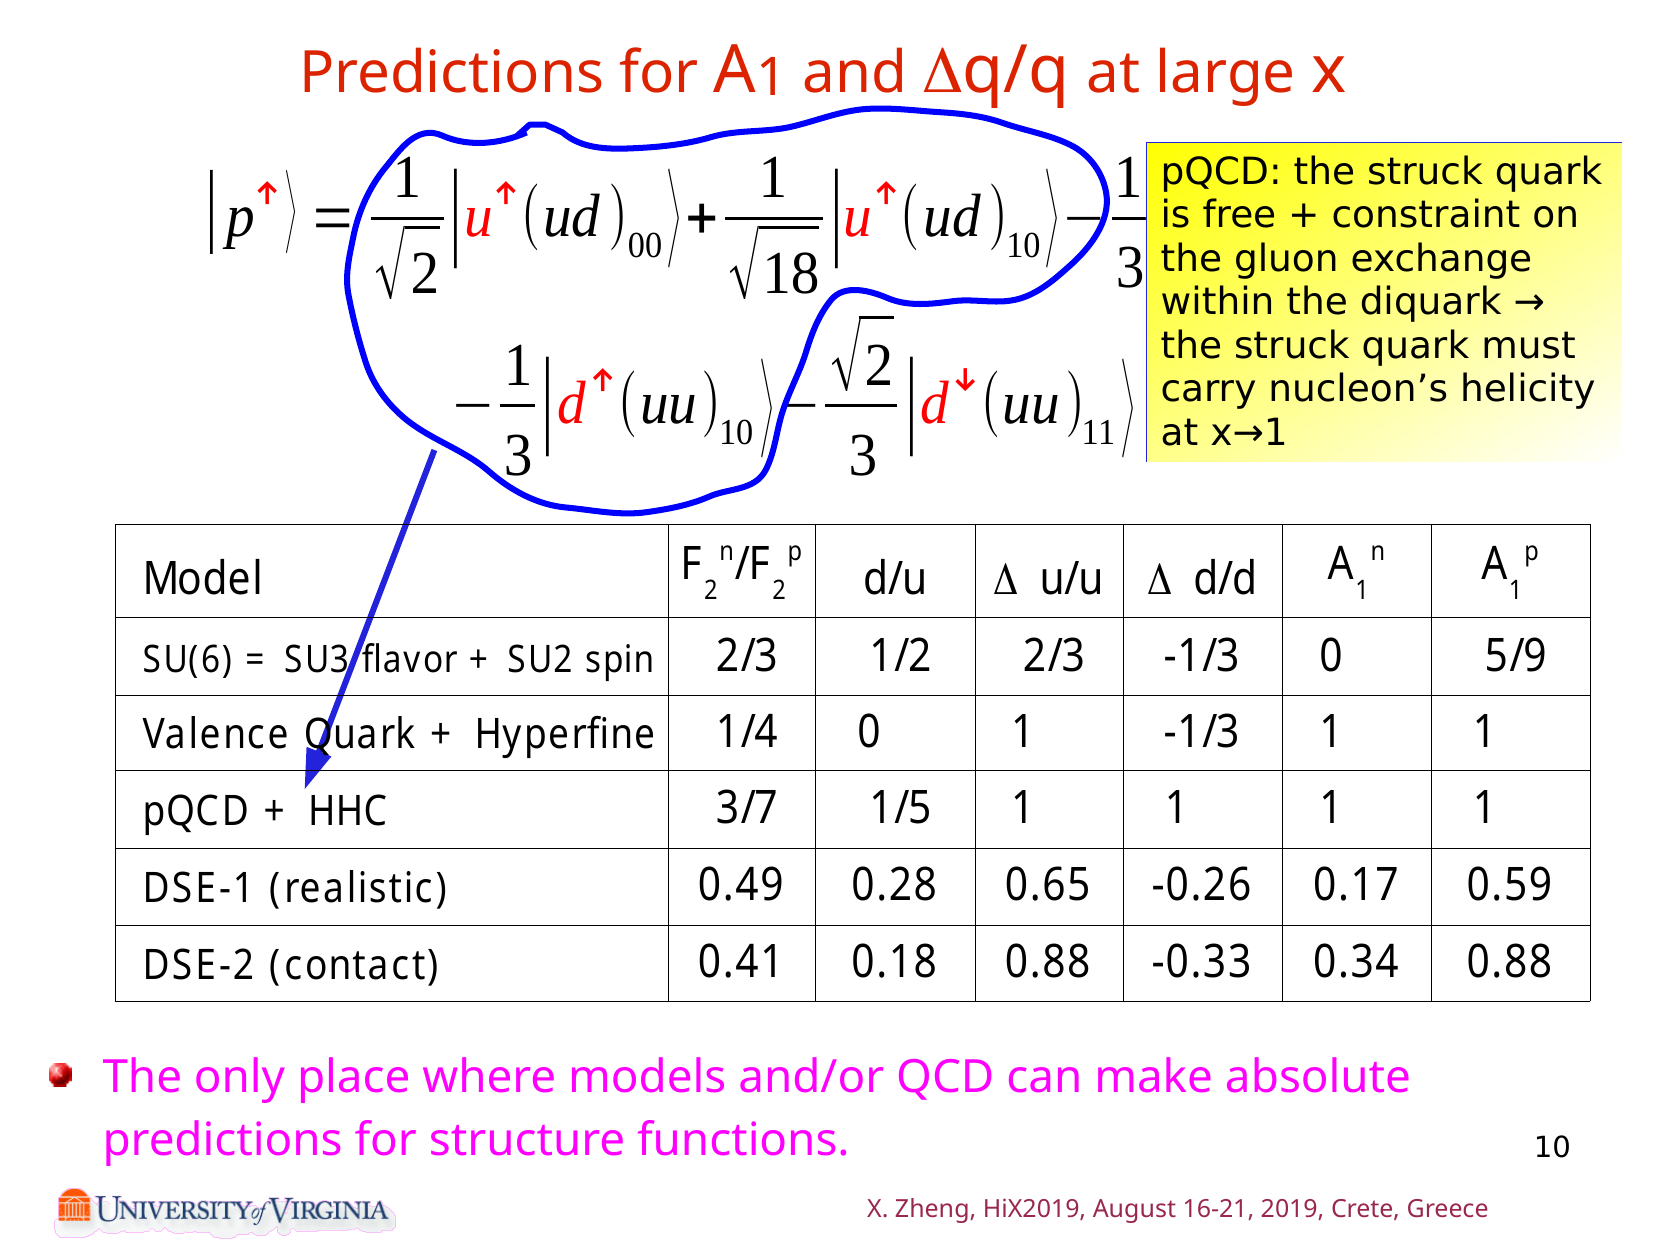

# Predictions for A1 and Dq/q at large x
pQCD: the struck quark is free + constraint on the gluon exchange within the diquark → the struck quark must carry nucleon’s helicity at x→1
The only place where models and/or QCD can make absolute predictions for structure functions.
10